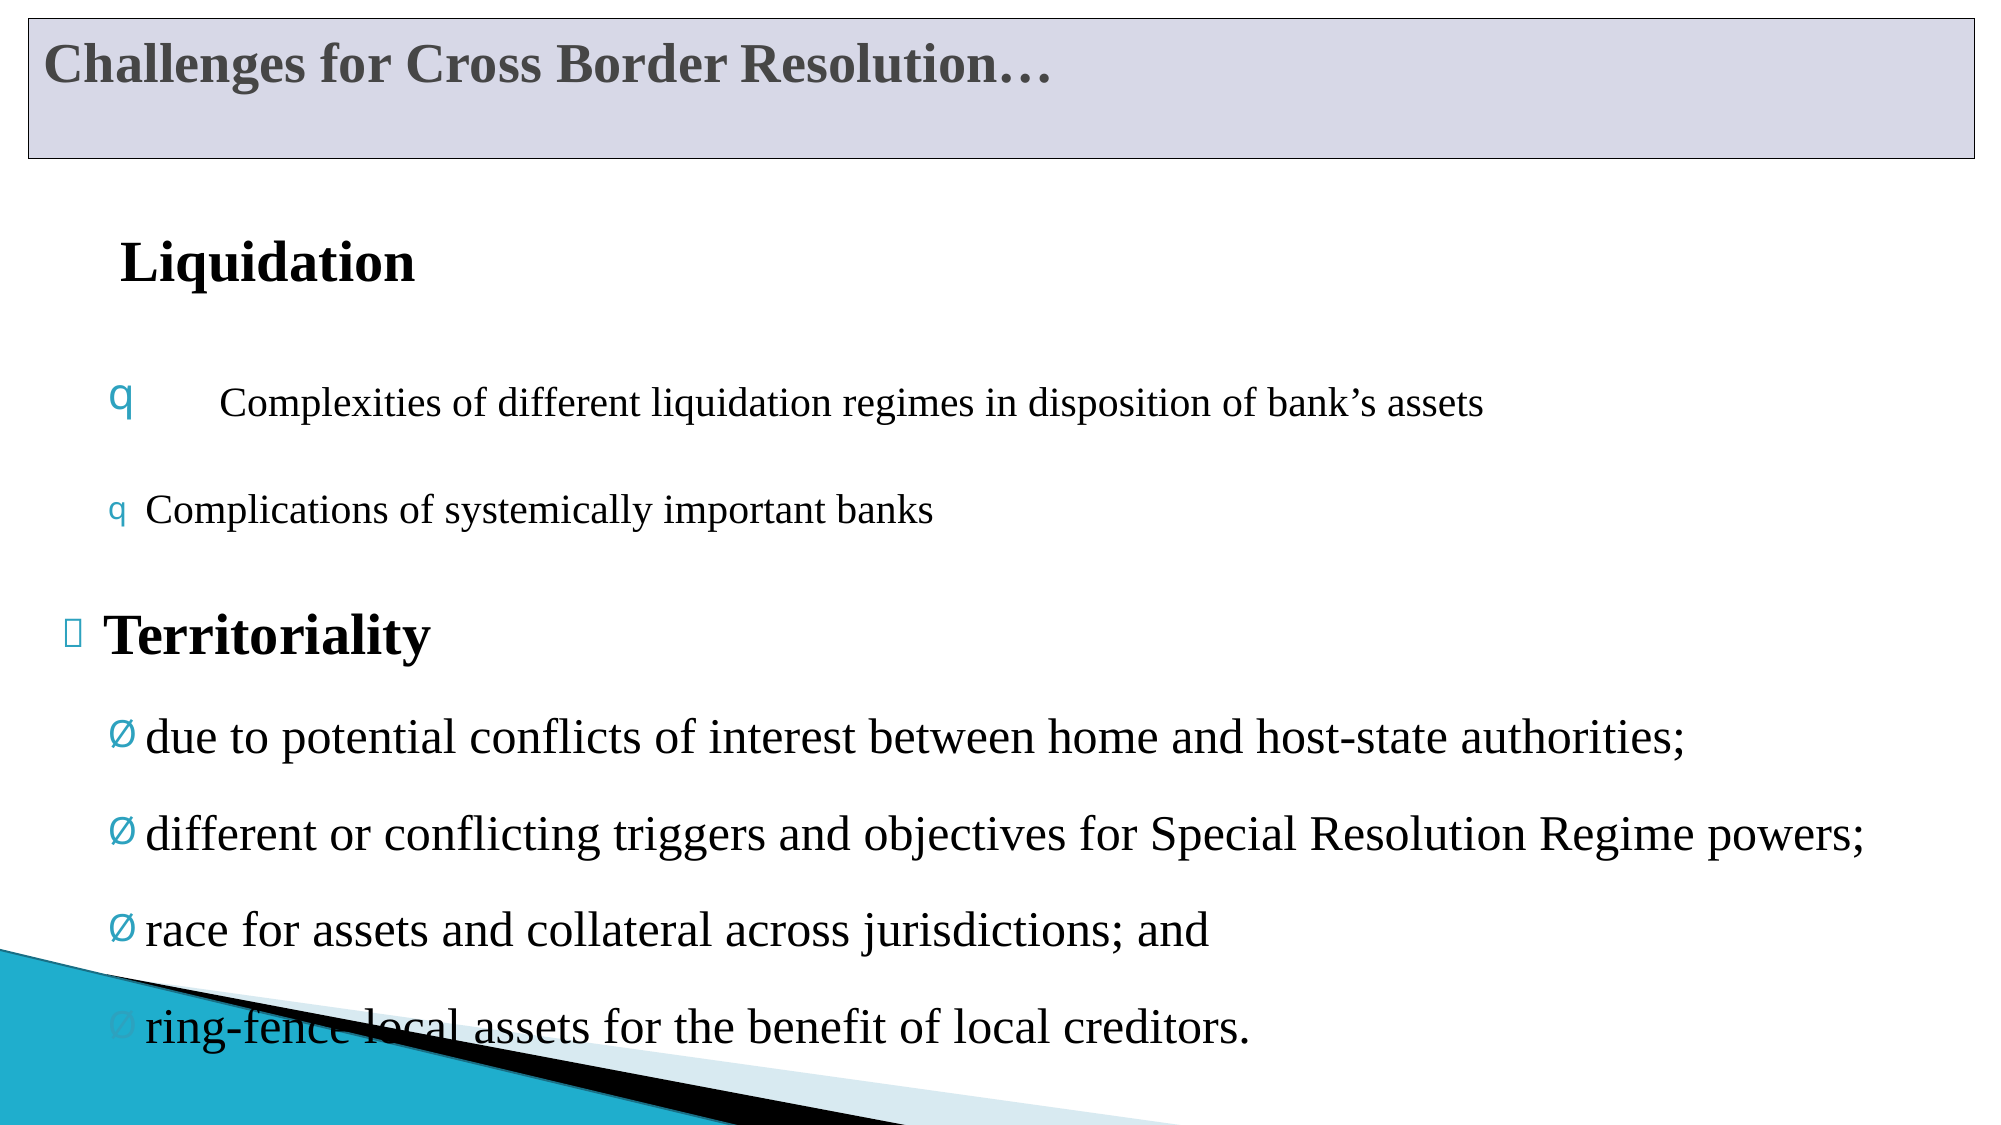

# Challenges for Cross Border Resolution…
Liquidation
	Complexities of different liquidation regimes in disposition of bank’s assets
Complications of systemically important banks
Territoriality
due to potential conflicts of interest between home and host-state authorities;
different or conflicting triggers and objectives for Special Resolution Regime powers;
race for assets and collateral across jurisdictions; and
ring-fence local assets for the benefit of local creditors.